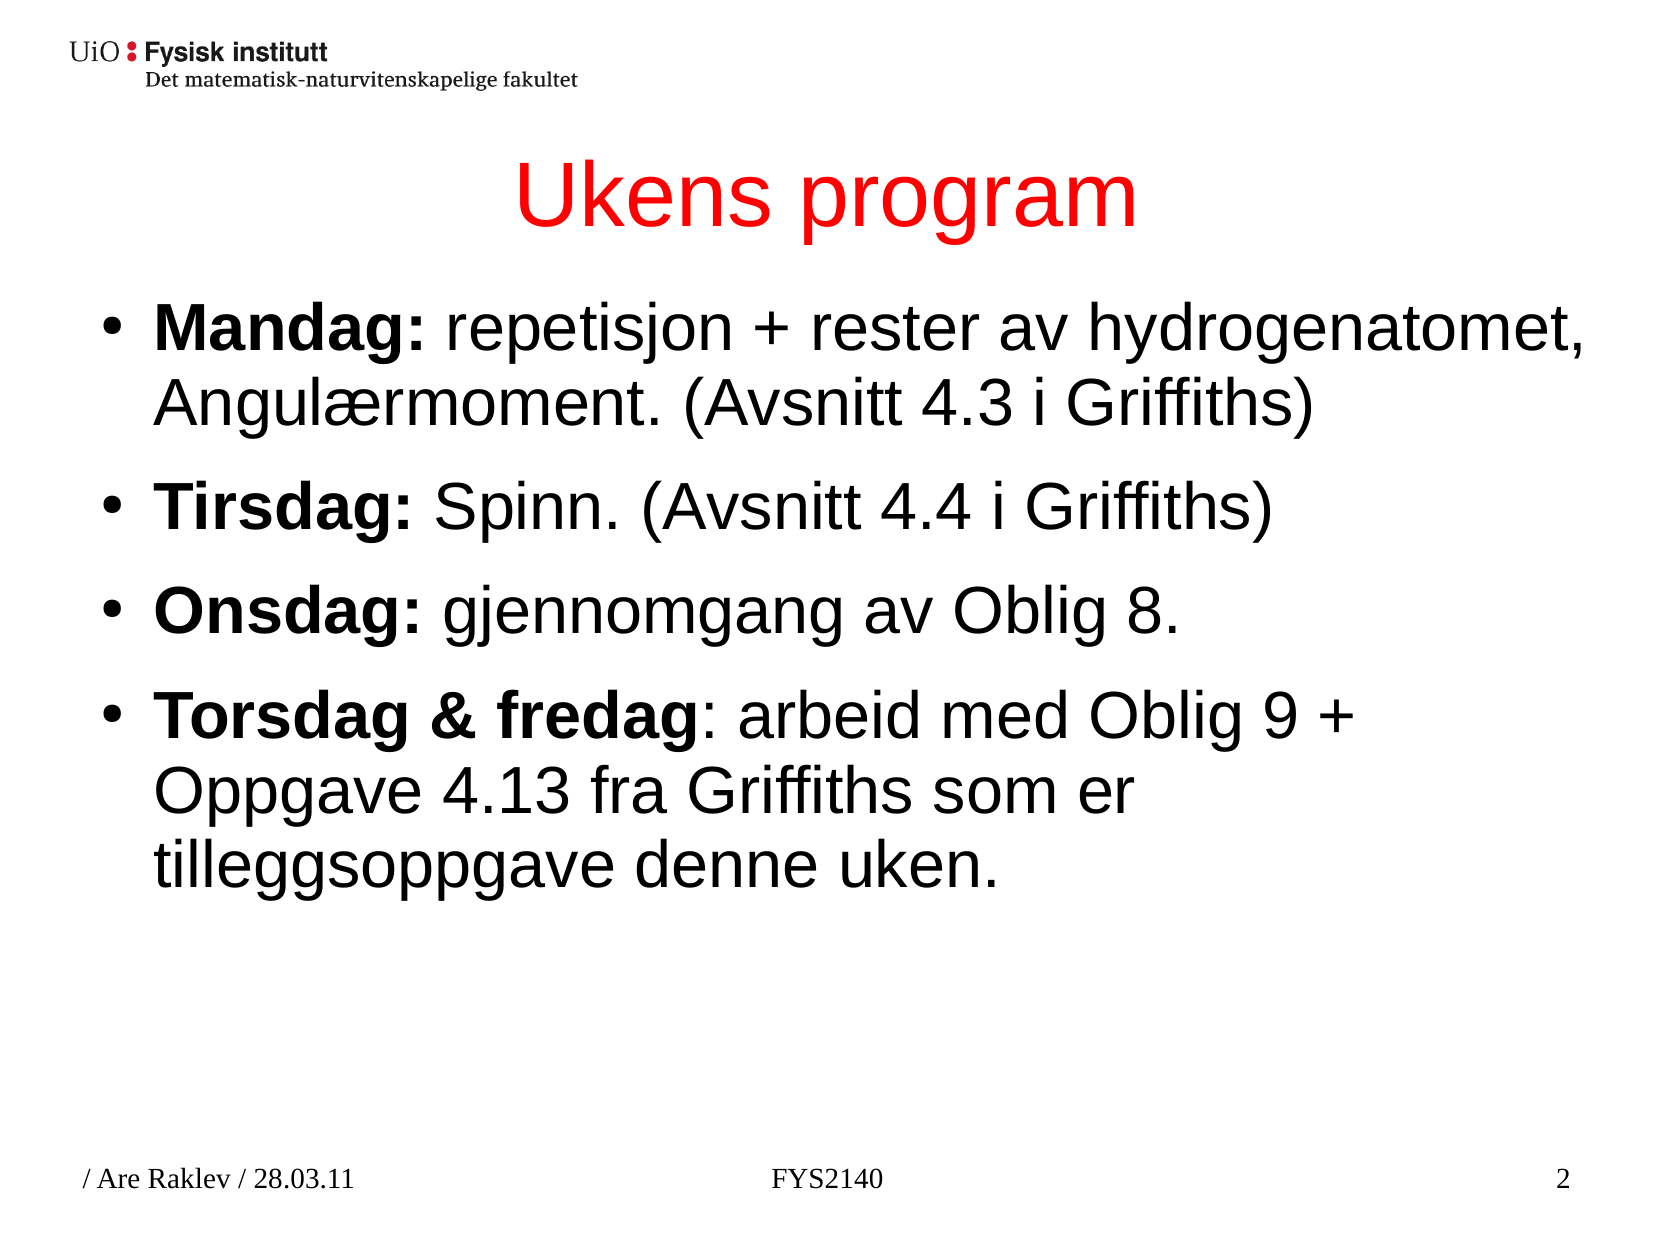

# Ukens program
Mandag: repetisjon + rester av hydrogenatomet, Angulærmoment. (Avsnitt 4.3 i Griffiths)
Tirsdag: Spinn. (Avsnitt 4.4 i Griffiths)
Onsdag: gjennomgang av Oblig 8.
Torsdag & fredag: arbeid med Oblig 9 + Oppgave 4.13 fra Griffiths som er tilleggsoppgave denne uken.
/ Are Raklev / 28.03.11
FYS2140
2